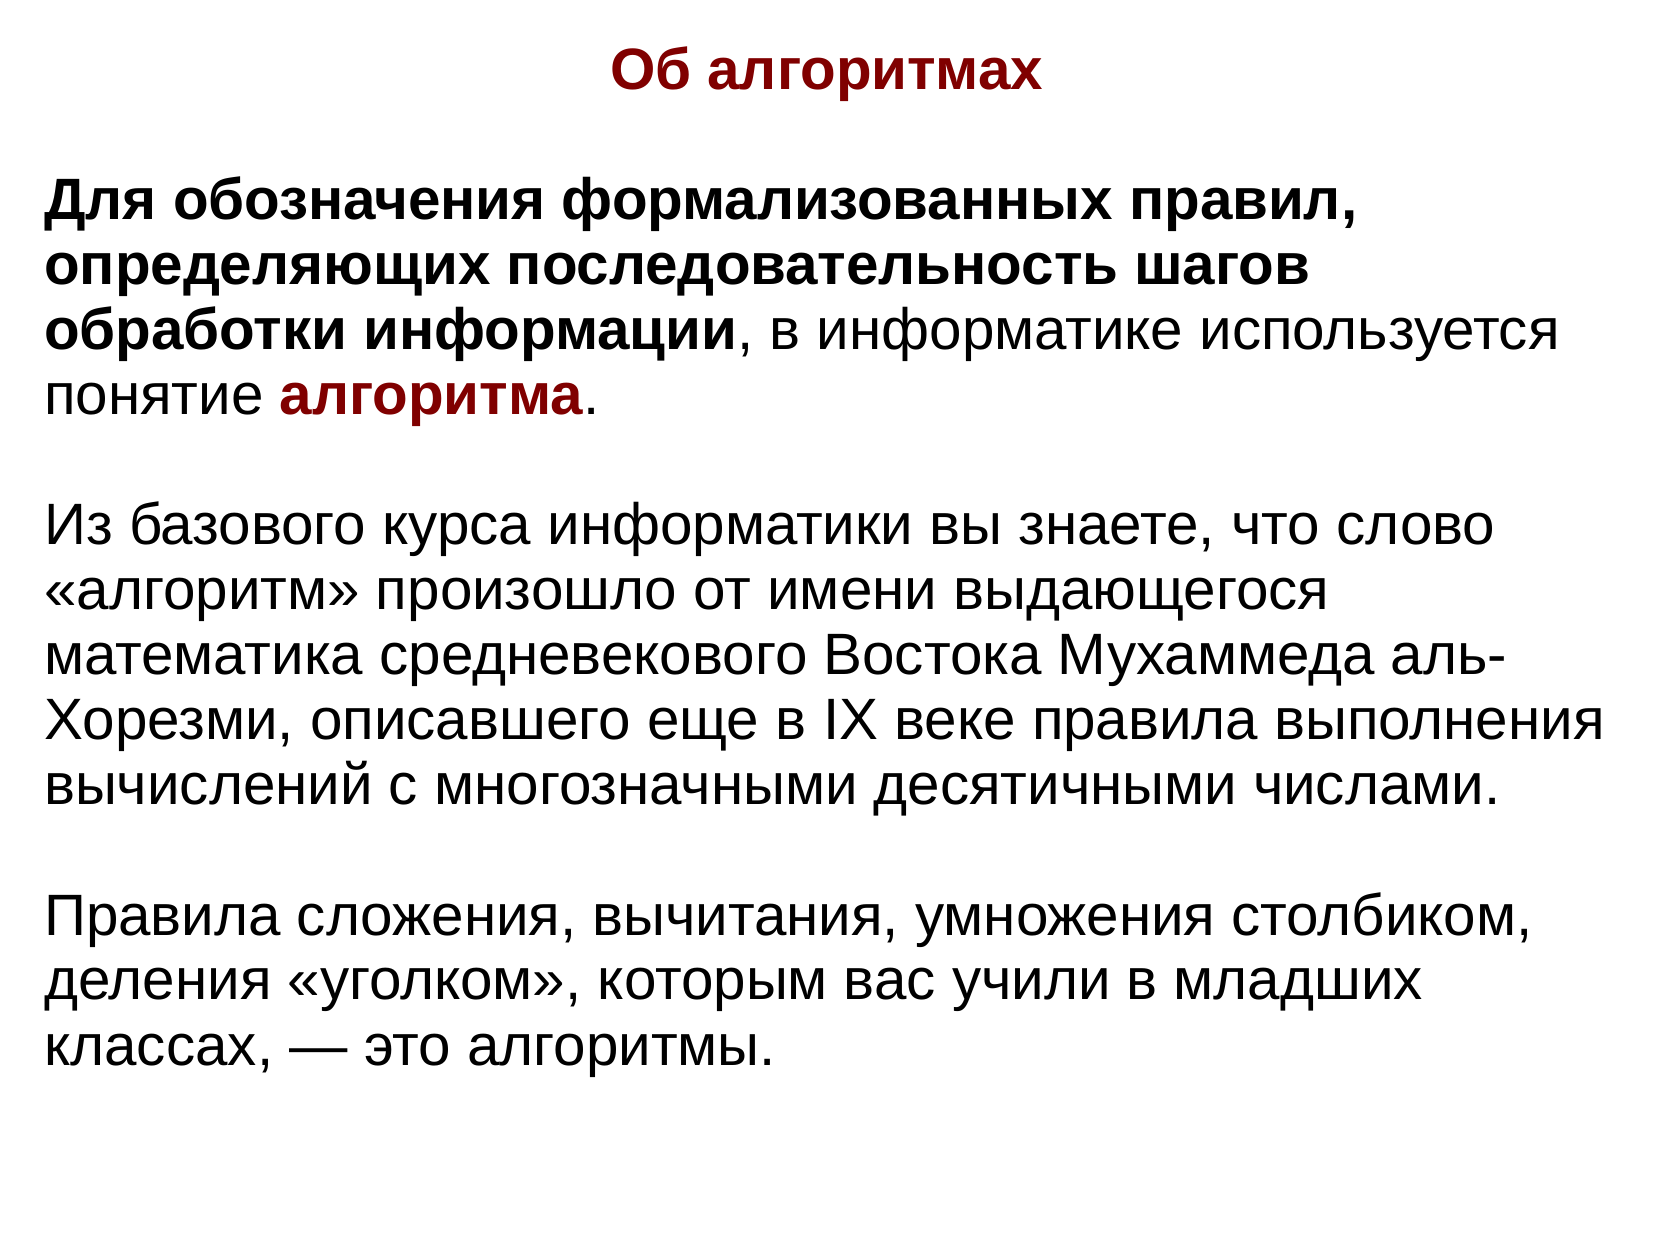

Об алгоритмах
Для обозначения формализованных правил, определяющих последовательность шагов обработки информации, в информатике используется понятие алгоритма.
Из базового курса информатики вы знаете, что слово «алгоритм» произошло от имени выдающегося математика средневекового Востока Мухаммеда аль-Хорезми, описавшего еще в IX веке правила выполнения вычислений с многозначными десятичными числами.
Правила сложения, вычитания, умножения столбиком, деления «уголком», которым вас учили в младших классах, — это алгоритмы.